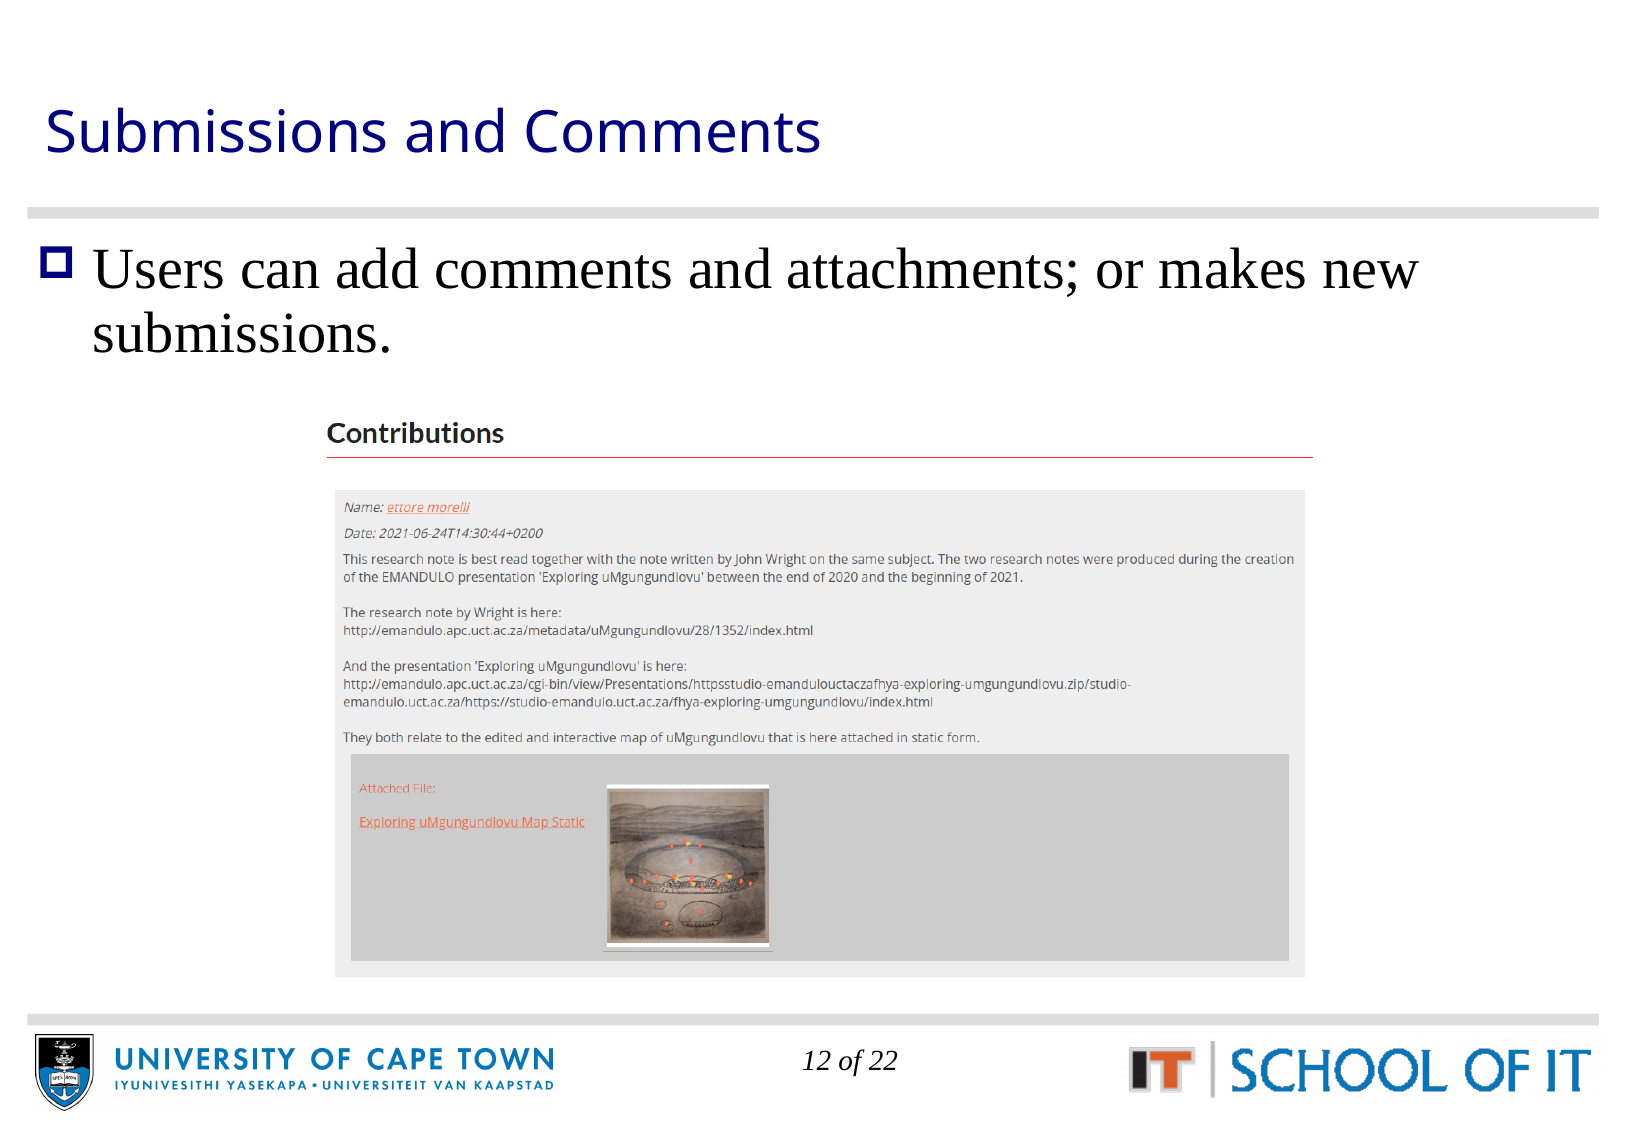

# Submissions and Comments
Users can add comments and attachments; or makes new submissions.
12